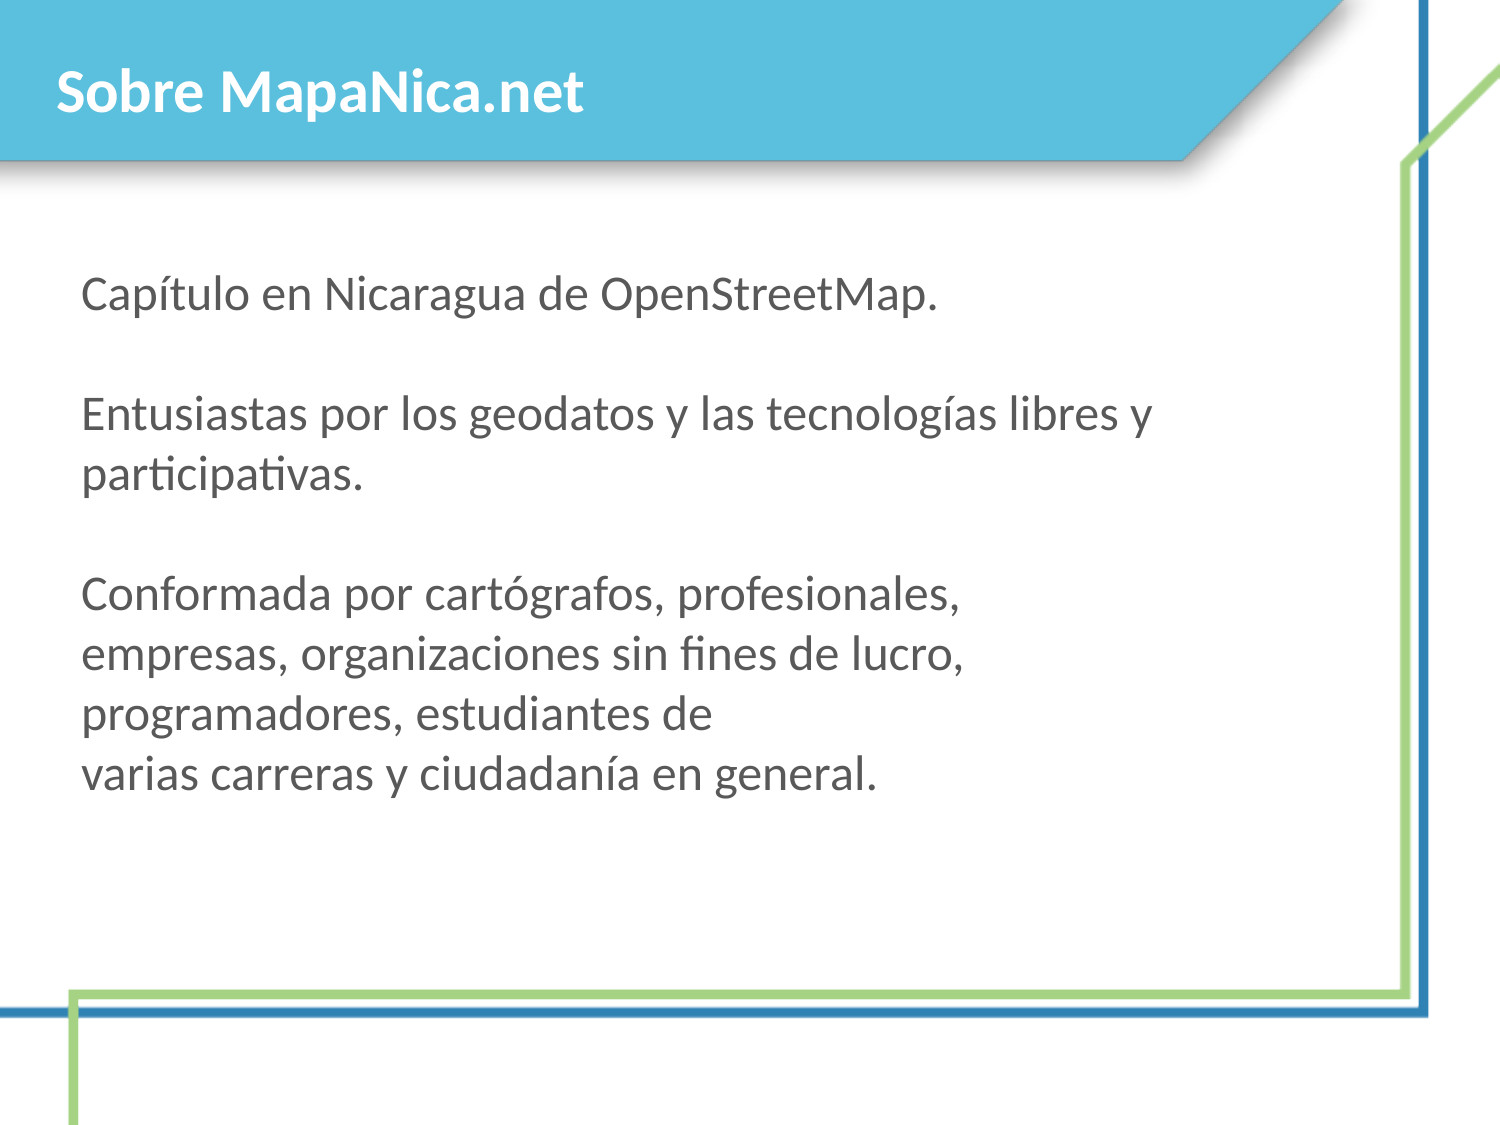

Sobre MapaNica.net
Capítulo en Nicaragua de OpenStreetMap.
Entusiastas por los geodatos y las tecnologías libres y participativas.
Conformada por cartógrafos, profesionales, empresas, organizaciones sin fines de lucro, programadores, estudiantes de
varias carreras y ciudadanía en general.